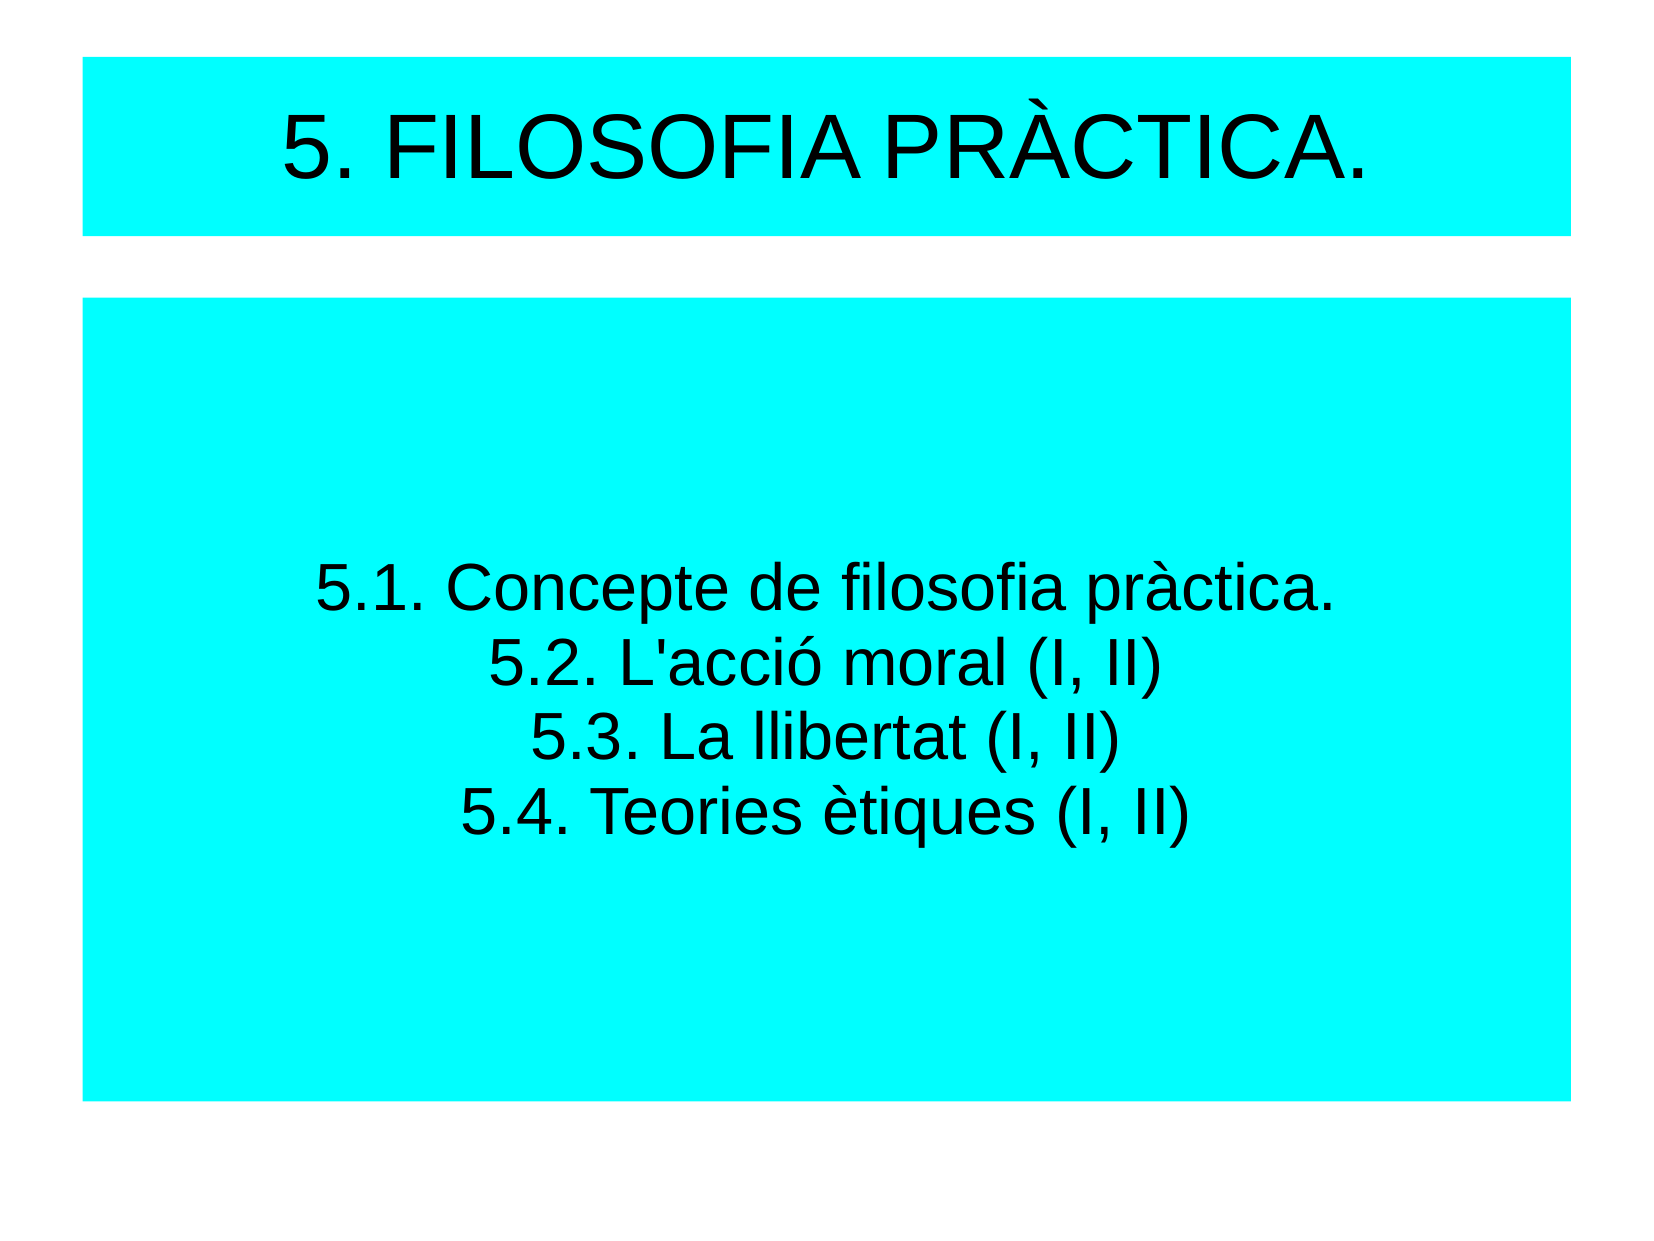

# 5. FILOSOFIA PRÀCTICA.
5.1. Concepte de filosofia pràctica.
5.2. L'acció moral (I, II)
5.3. La llibertat (I, II)
5.4. Teories ètiques (I, II)